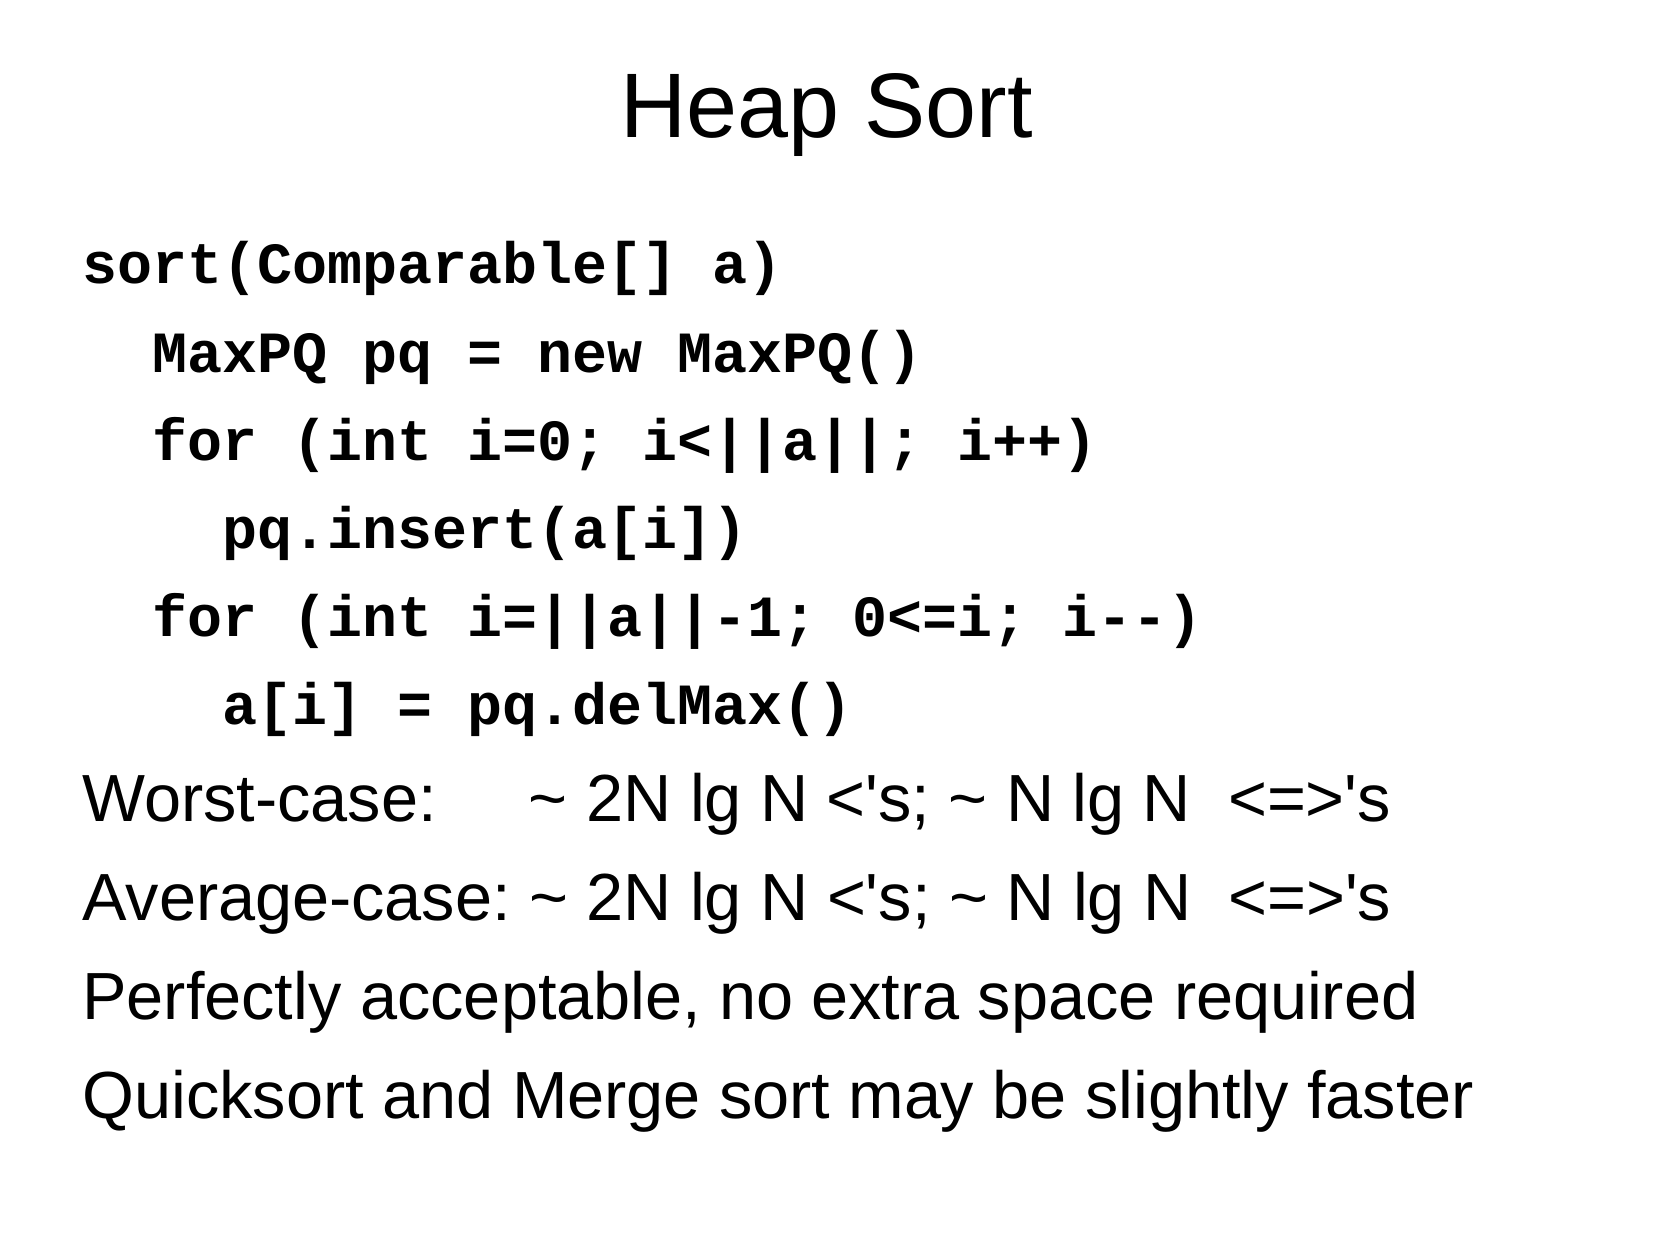

# Heap Sort
sort(Comparable[] a)
 MaxPQ pq = new MaxPQ()
 for (int i=0; i<||a||; i++)
 pq.insert(a[i])
 for (int i=||a||-1; 0<=i; i--)
 a[i] = pq.delMax()
Worst-case: ~ 2N lg N <'s; ~ N lg N <=>'s
Average-case: ~ 2N lg N <'s; ~ N lg N <=>'s
Perfectly acceptable, no extra space required
Quicksort and Merge sort may be slightly faster